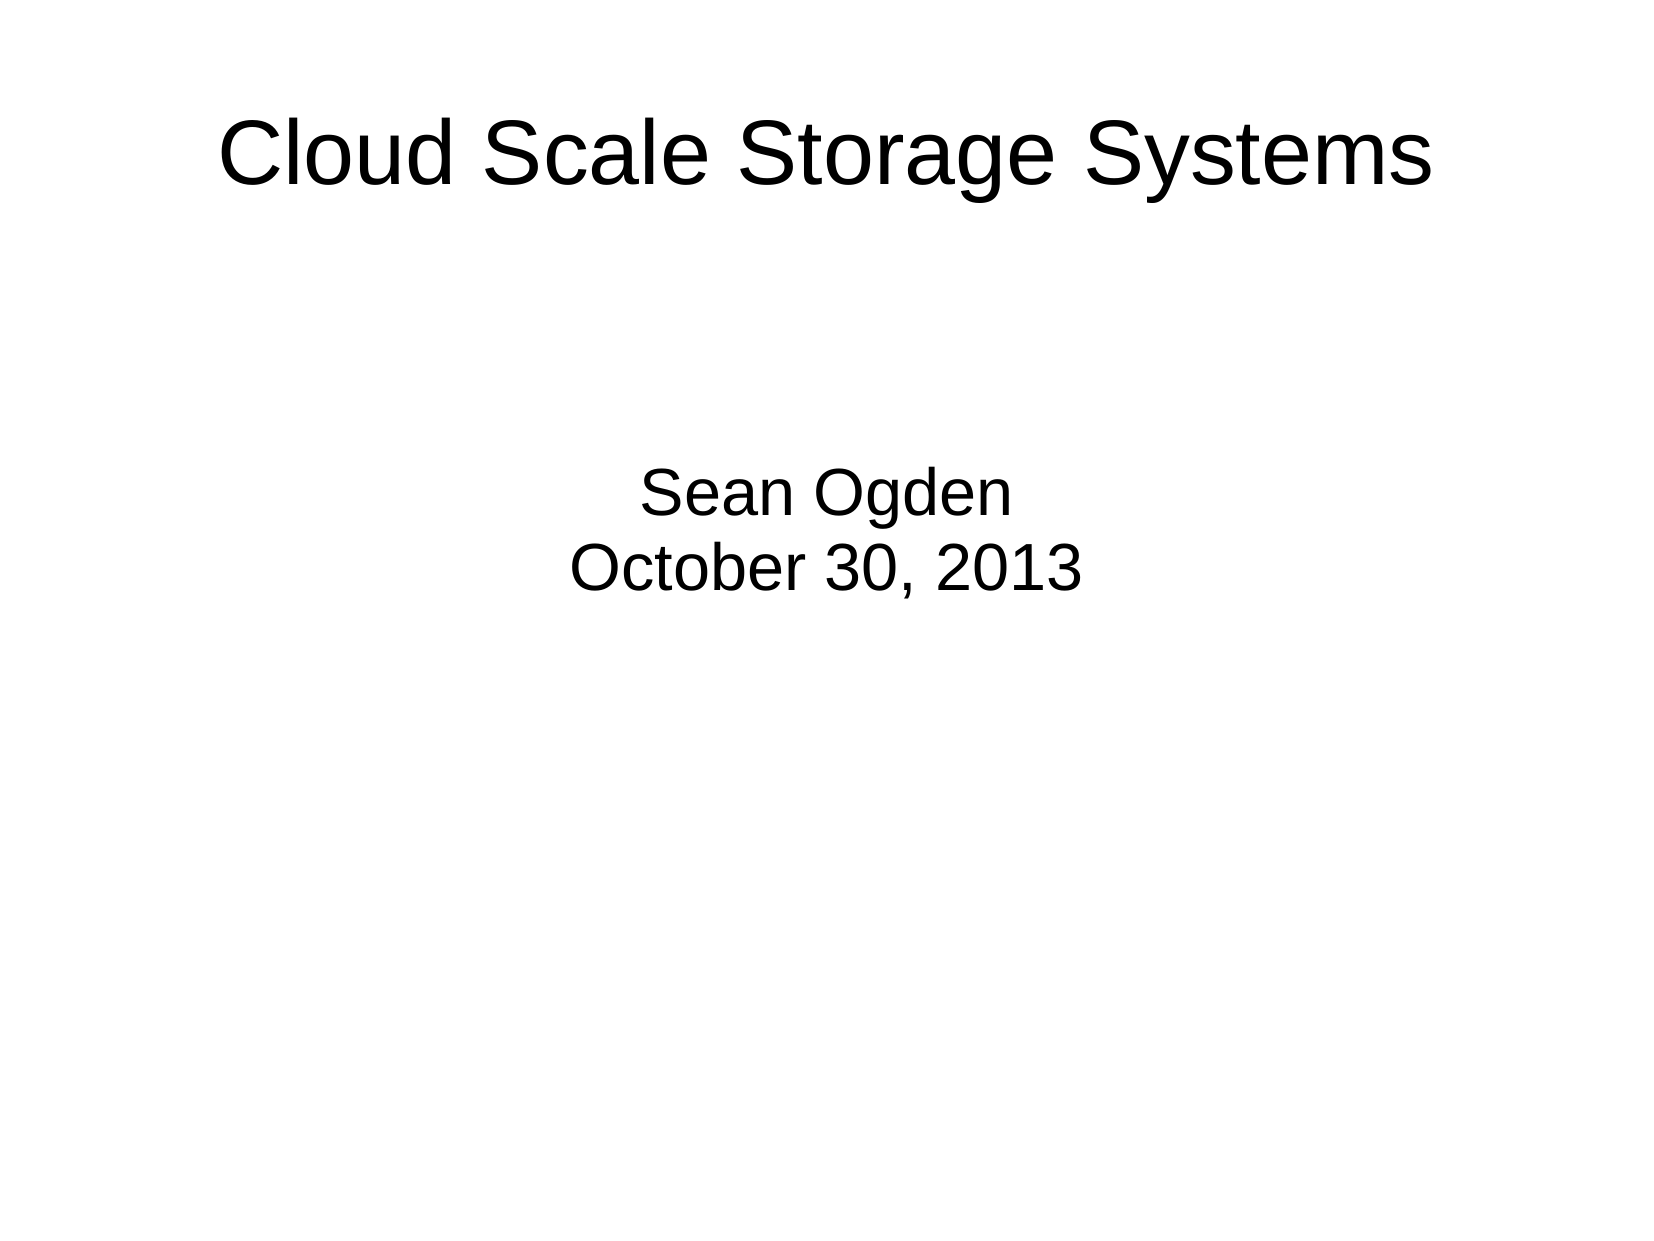

# Cloud Scale Storage Systems
Sean Ogden
October 30, 2013